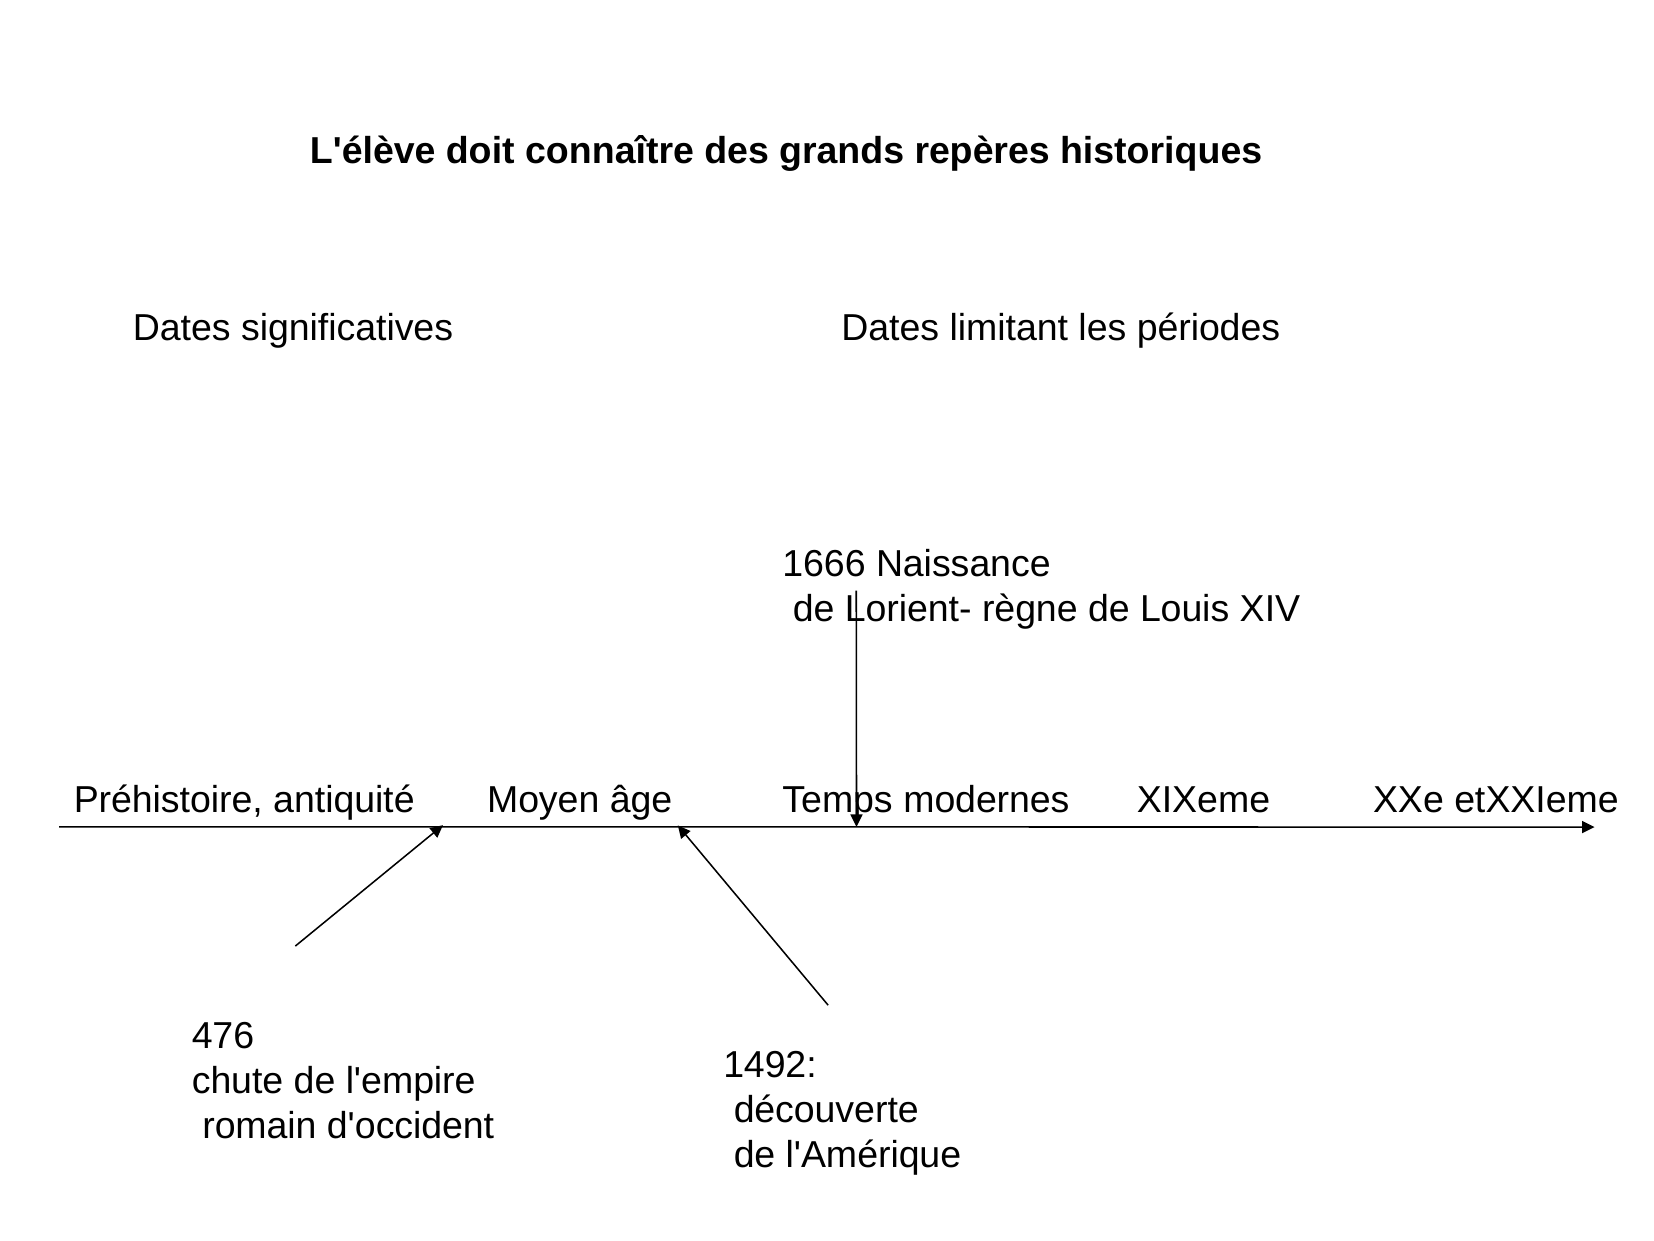

L'élève doit connaître des grands repères historiques
Dates significatives
Dates limitant les périodes
1666 Naissance
 de Lorient- règne de Louis XIV
Préhistoire, antiquité
Moyen âge
Temps modernes
XIXeme
XXe etXXIeme
476
chute de l'empire
 romain d'occident
1492:
 découverte
 de l'Amérique